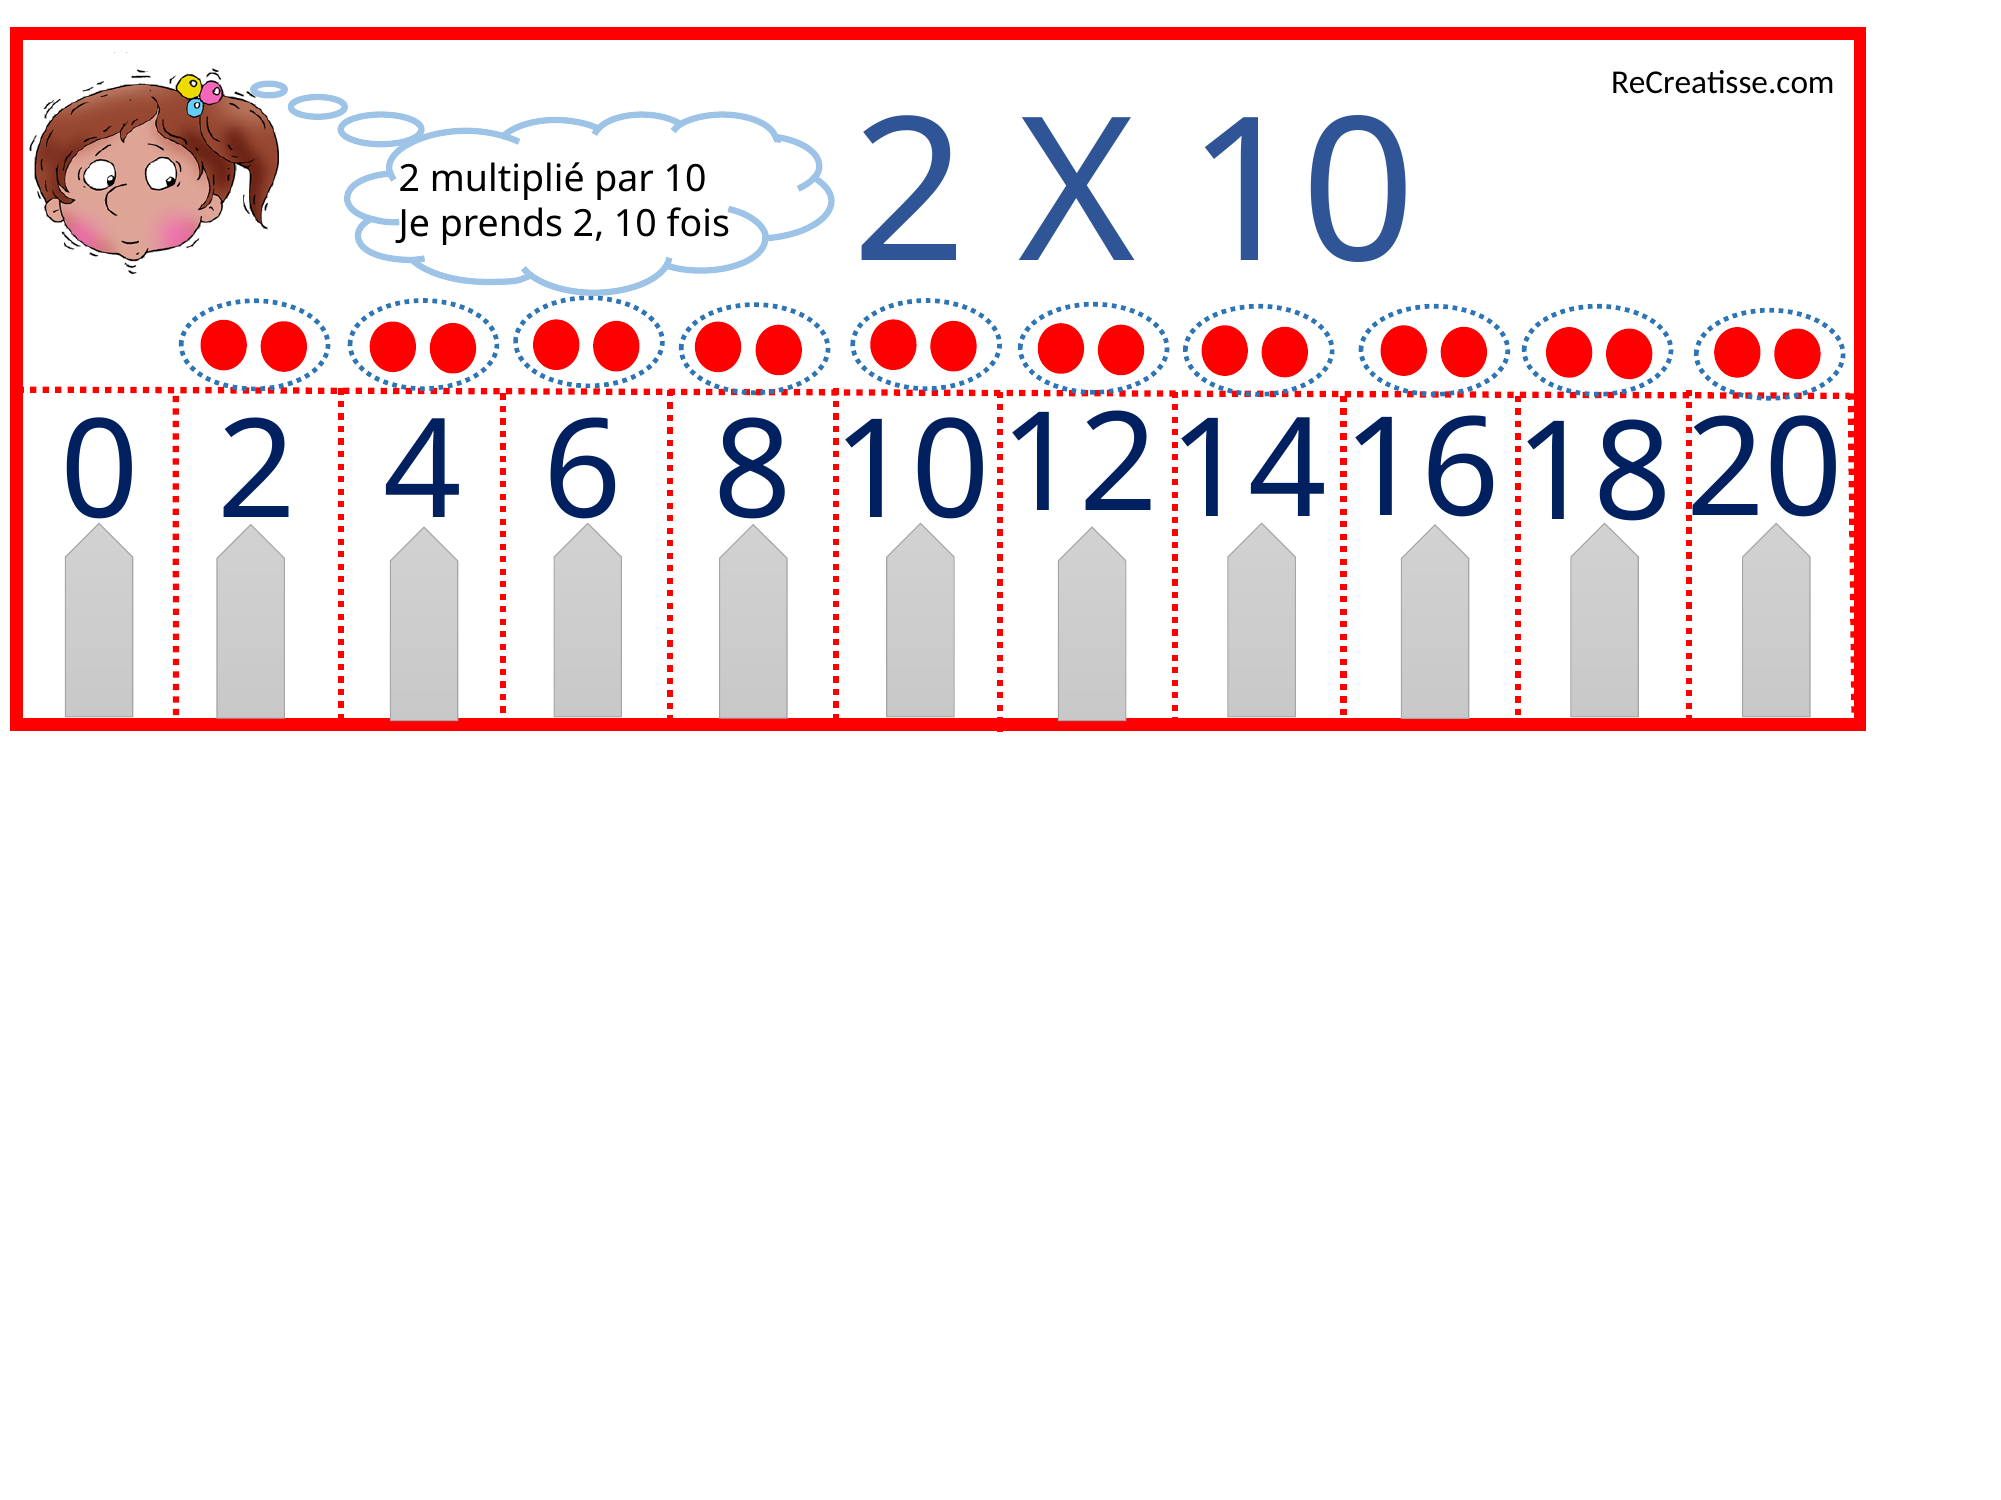

ReCreatisse.com
2 X 10
2 multiplié par 10
Je prends 2, 10 fois
12
16
20
14
0
2
4
8
10
6
18